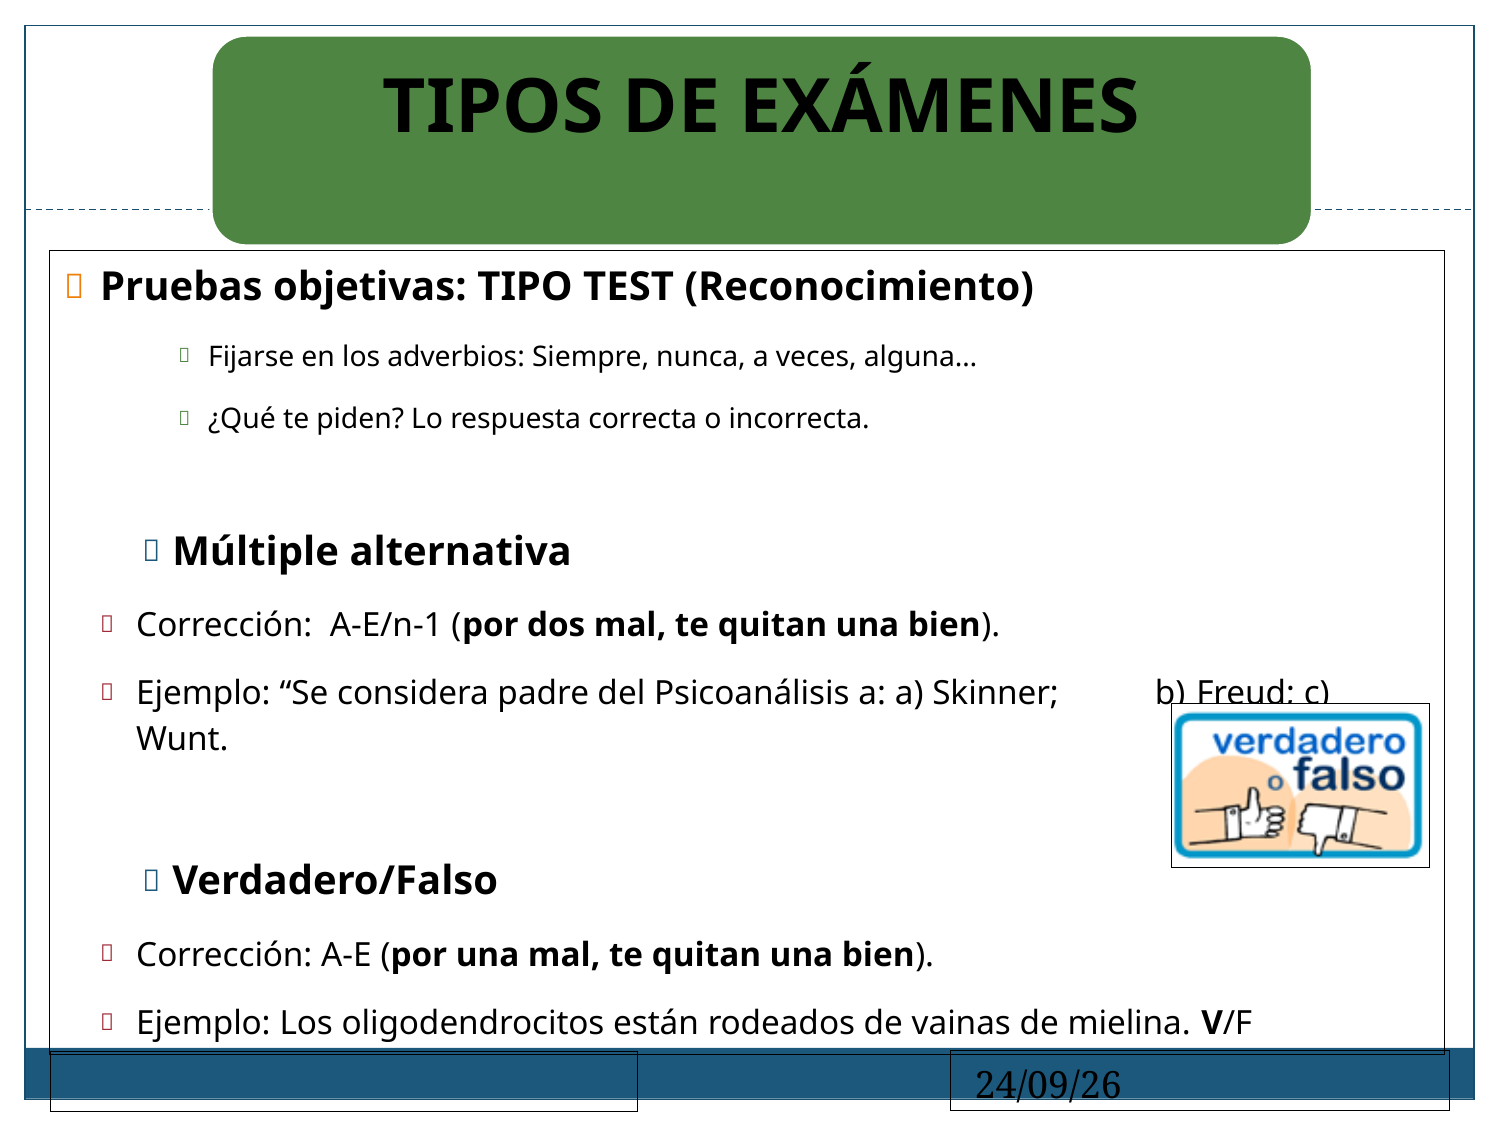

TIPOS DE EXÁMENES
# Pruebas objetivas: TIPO TEST (Reconocimiento)
Fijarse en los adverbios: Siempre, nunca, a veces, alguna…
¿Qué te piden? Lo respuesta correcta o incorrecta.
Múltiple alternativa
Corrección: A-E/n-1 (por dos mal, te quitan una bien).
Ejemplo: “Se considera padre del Psicoanálisis a: a) Skinner; b) Freud; c) Wunt.
Verdadero/Falso
Corrección: A-E (por una mal, te quitan una bien).
Ejemplo: Los oligodendrocitos están rodeados de vainas de mielina. V/F